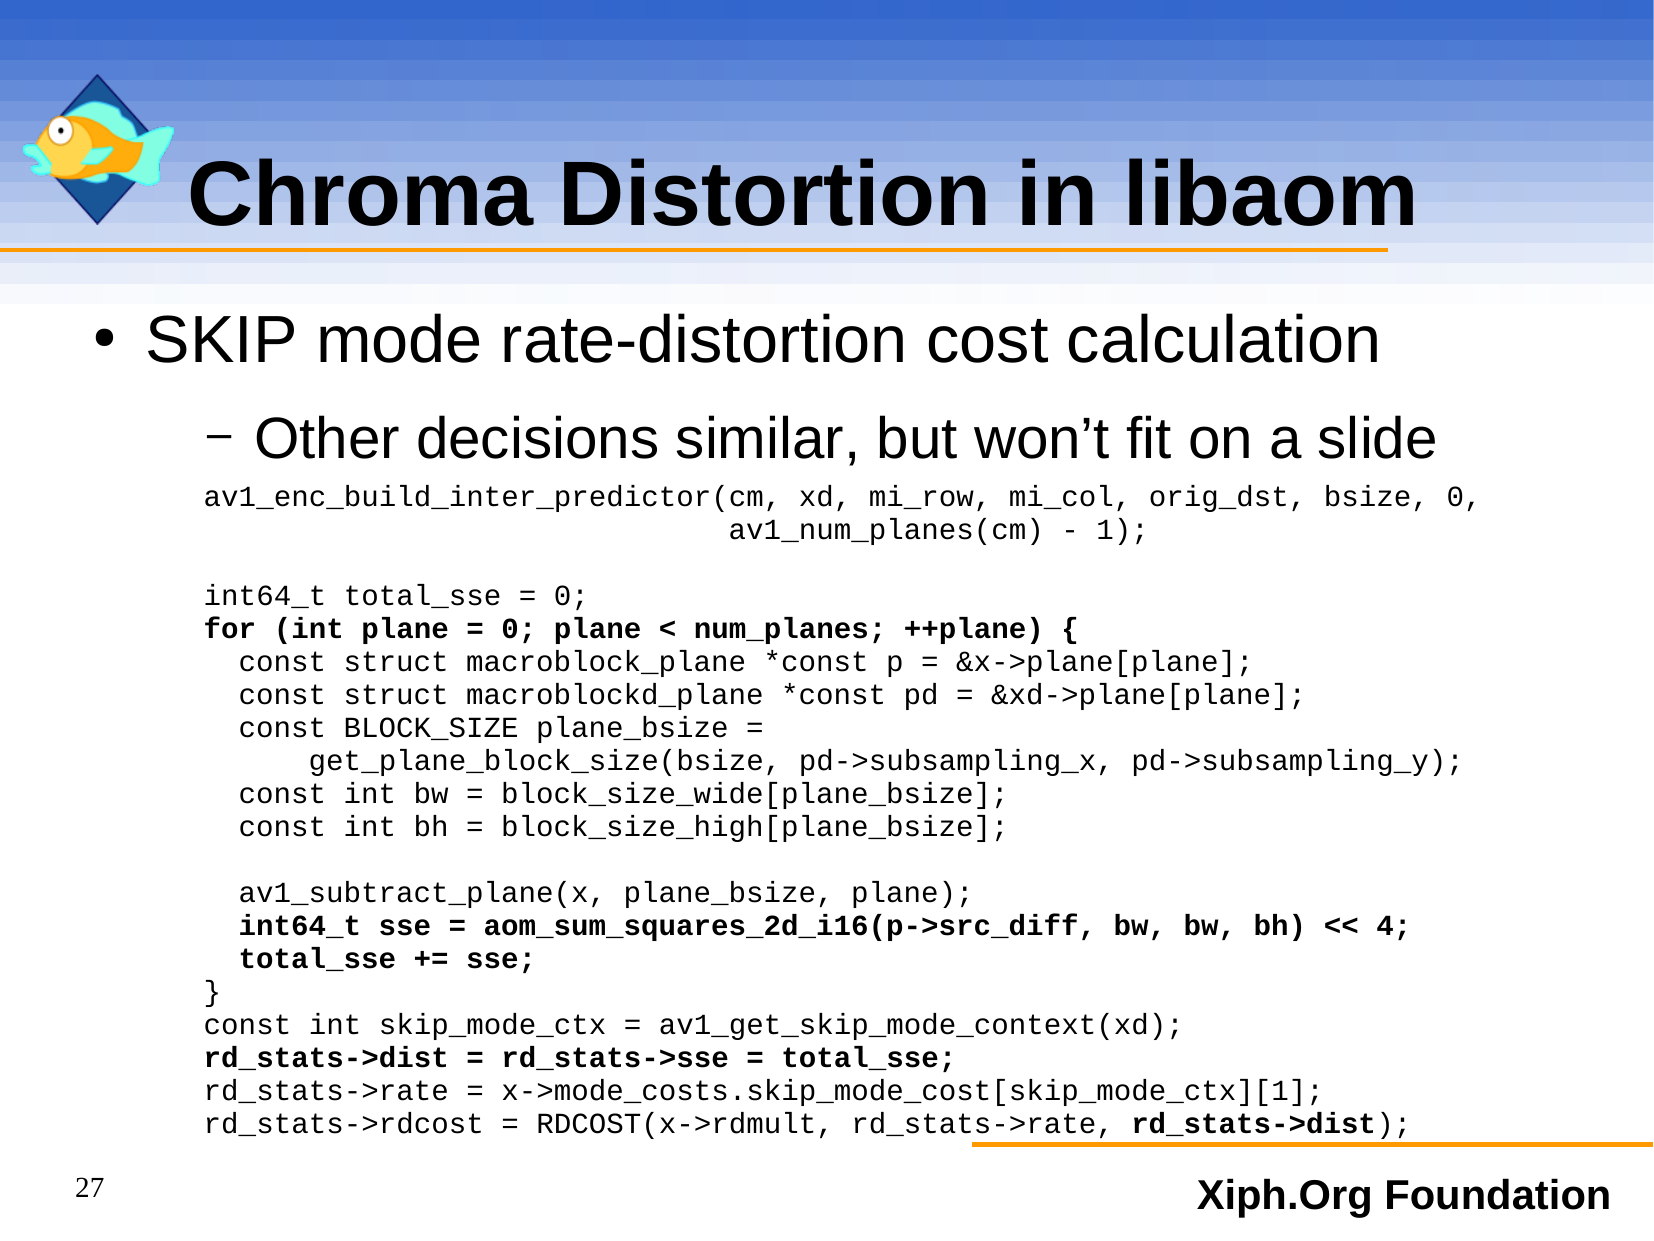

# Chroma Distortion in libaom
SKIP mode rate-distortion cost calculation
Other decisions similar, but won’t fit on a slide
 av1_enc_build_inter_predictor(cm, xd, mi_row, mi_col, orig_dst, bsize, 0,
 av1_num_planes(cm) - 1);
 int64_t total_sse = 0;
 for (int plane = 0; plane < num_planes; ++plane) {
 const struct macroblock_plane *const p = &x->plane[plane];
 const struct macroblockd_plane *const pd = &xd->plane[plane];
 const BLOCK_SIZE plane_bsize =
 get_plane_block_size(bsize, pd->subsampling_x, pd->subsampling_y);
 const int bw = block_size_wide[plane_bsize];
 const int bh = block_size_high[plane_bsize];
 av1_subtract_plane(x, plane_bsize, plane);
 int64_t sse = aom_sum_squares_2d_i16(p->src_diff, bw, bw, bh) << 4;
 total_sse += sse;
 }
 const int skip_mode_ctx = av1_get_skip_mode_context(xd);
 rd_stats->dist = rd_stats->sse = total_sse;
 rd_stats->rate = x->mode_costs.skip_mode_cost[skip_mode_ctx][1];
 rd_stats->rdcost = RDCOST(x->rdmult, rd_stats->rate, rd_stats->dist);
27